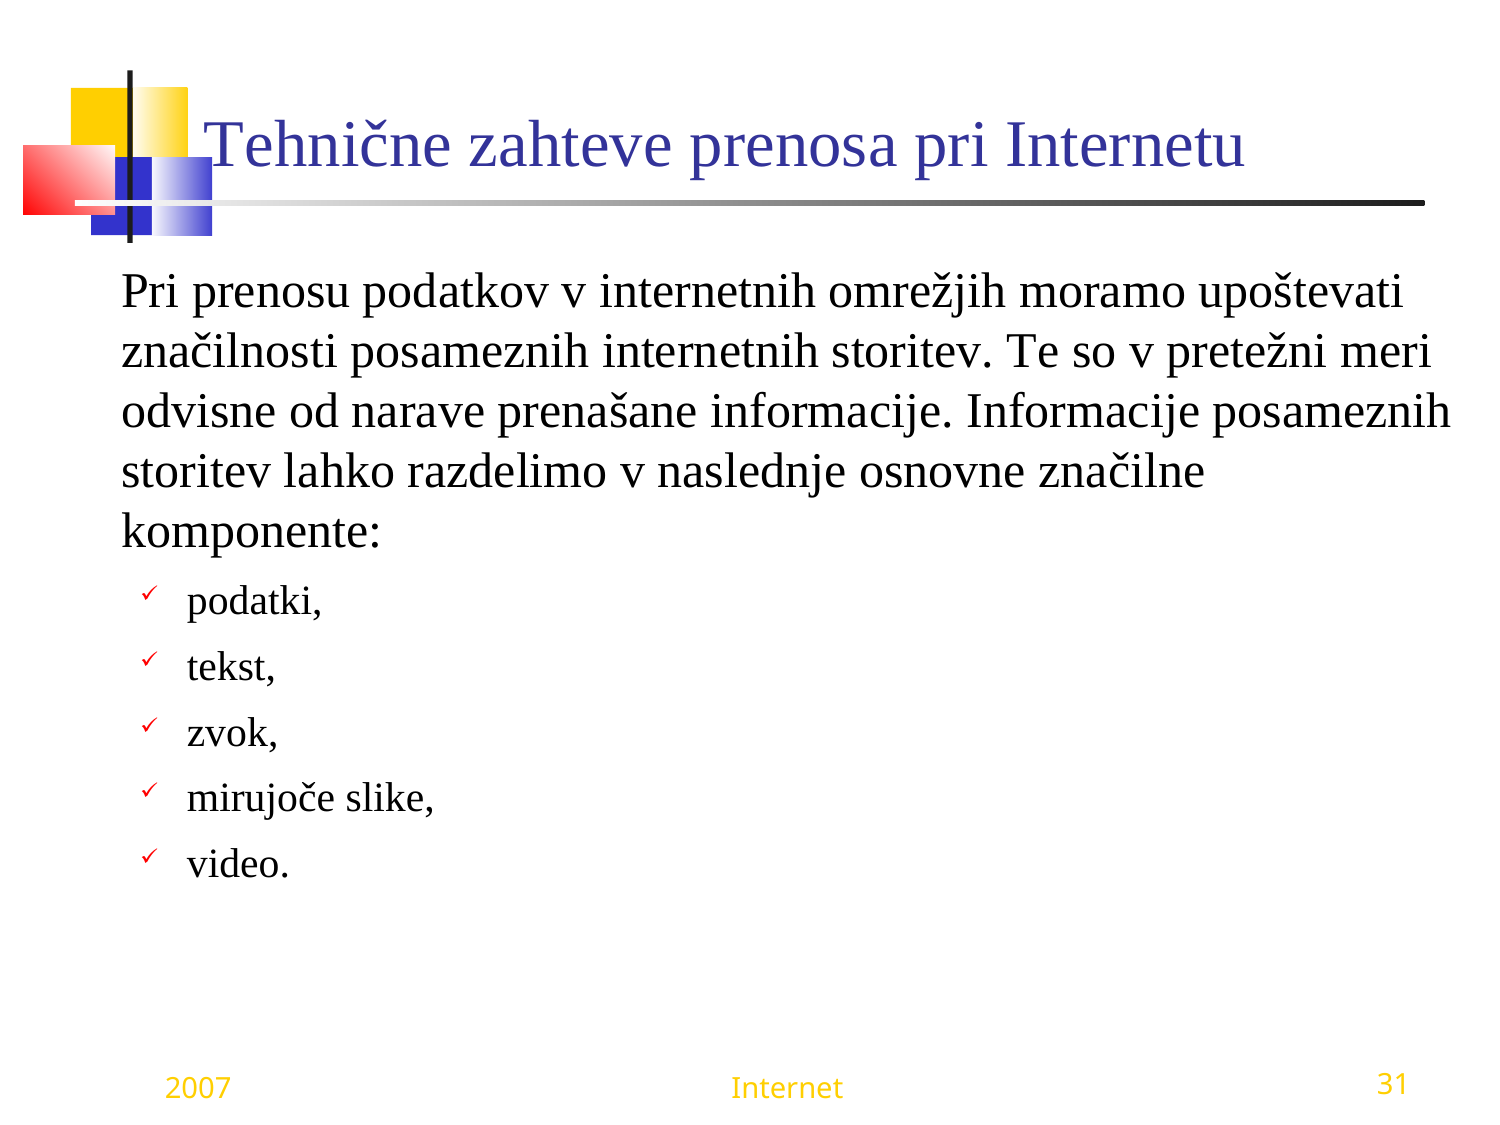

# Tehnične zahteve prenosa pri Internetu
	Pri prenosu podatkov v internetnih omrežjih moramo upoštevati značilnosti posameznih internetnih storitev. Te so v pretežni meri odvisne od narave prenašane informacije. Informacije posameznih storitev lahko razdelimo v naslednje osnovne značilne komponente:
podatki,
tekst,
zvok,
mirujoče slike,
video.
2007
Internet